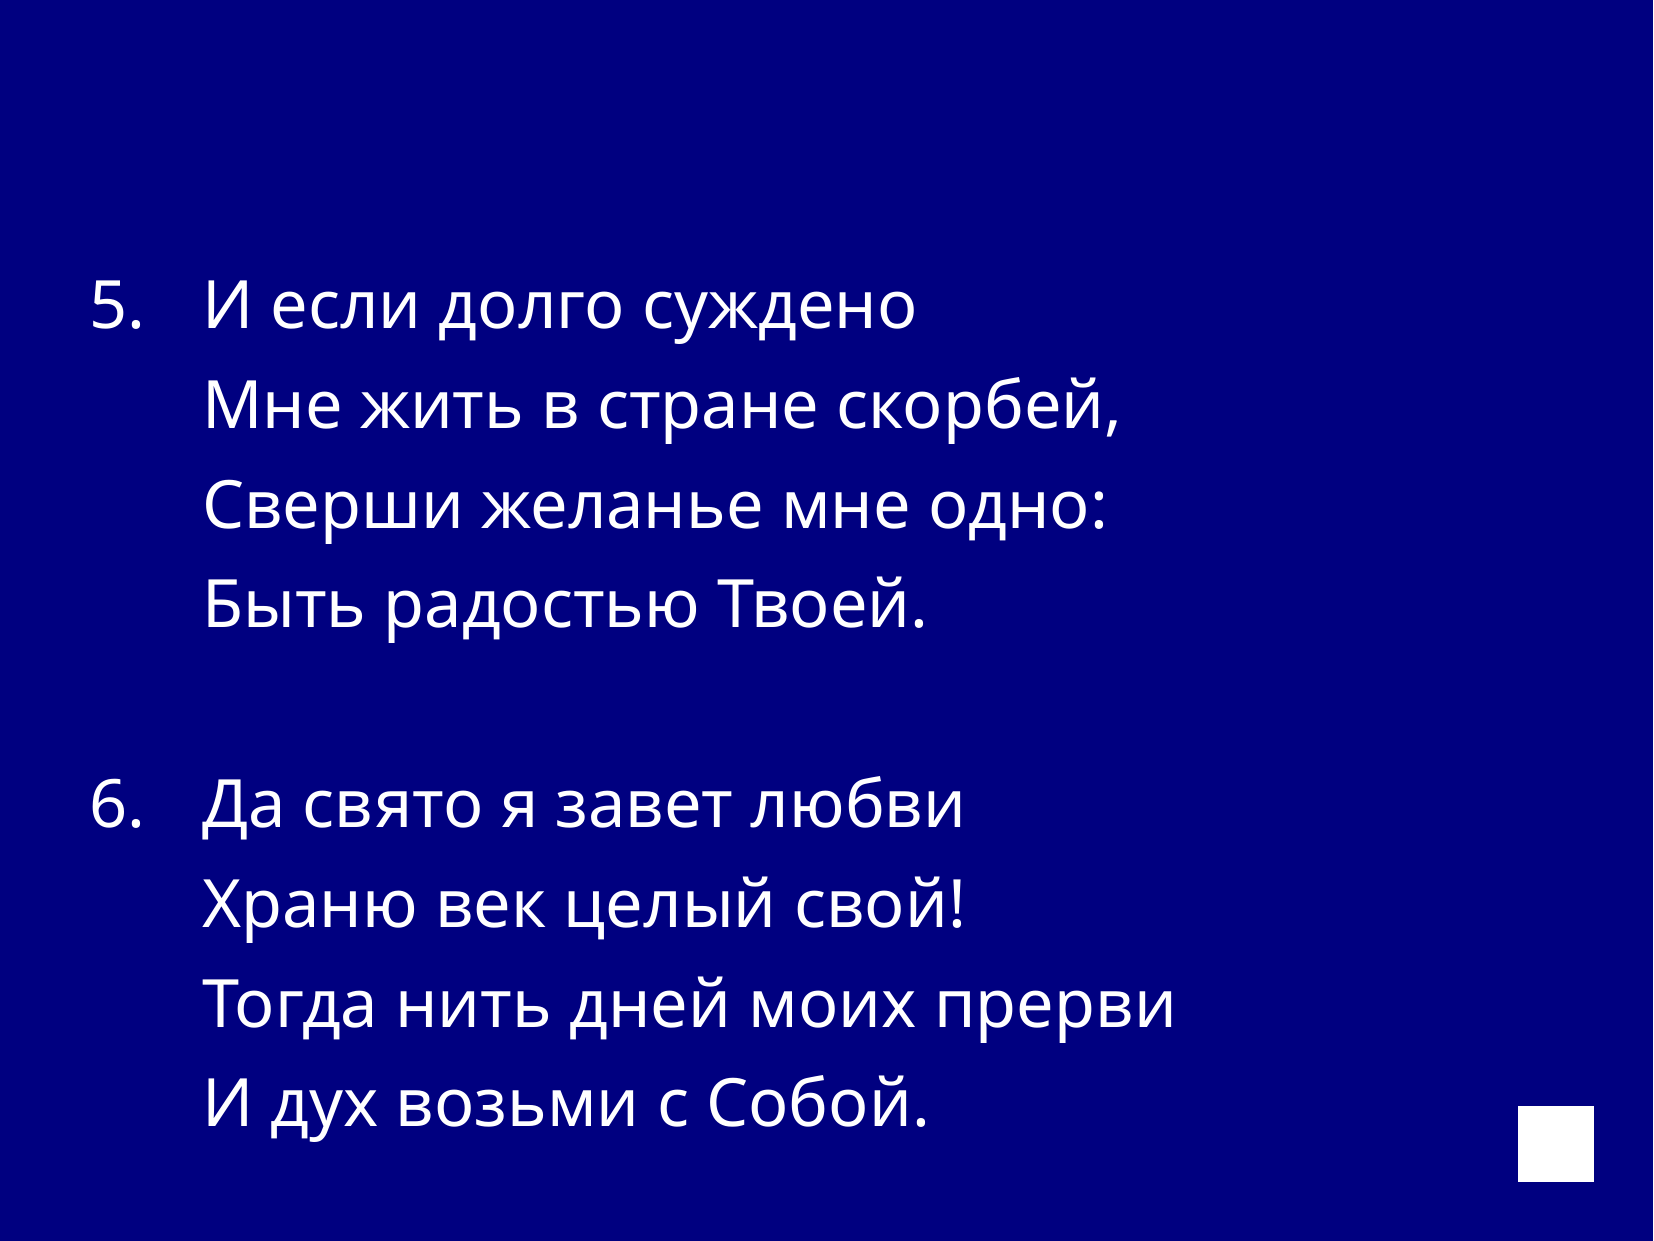

5.	И если долго суждено
	Мне жить в стране скорбей,
	Сверши желанье мне одно:
	Быть радостью Твоей.
6.	Да свято я завет любви
	Храню век целый свой!
	Тогда нить дней моих прерви
	И дух возьми с Собой.